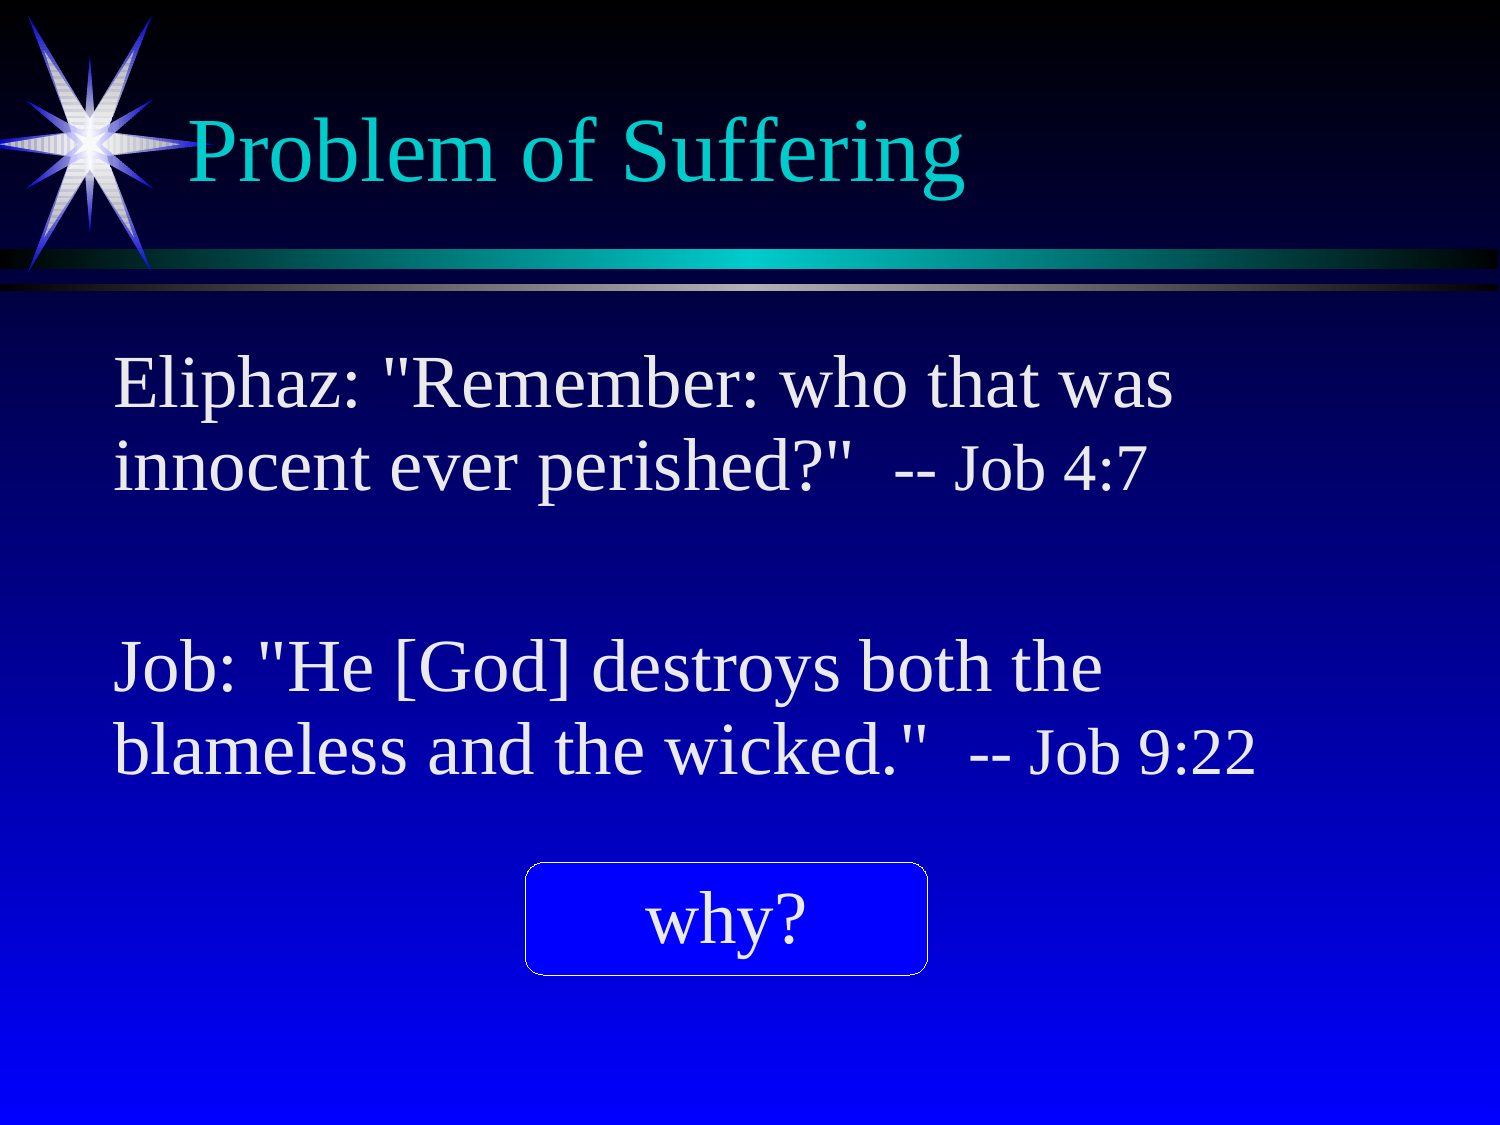

# Problem of Suffering
Eliphaz: "Remember: who that was innocent ever perished?" -- Job 4:7
Job: "He [God] destroys both the blameless and the wicked." -- Job 9:22
why?